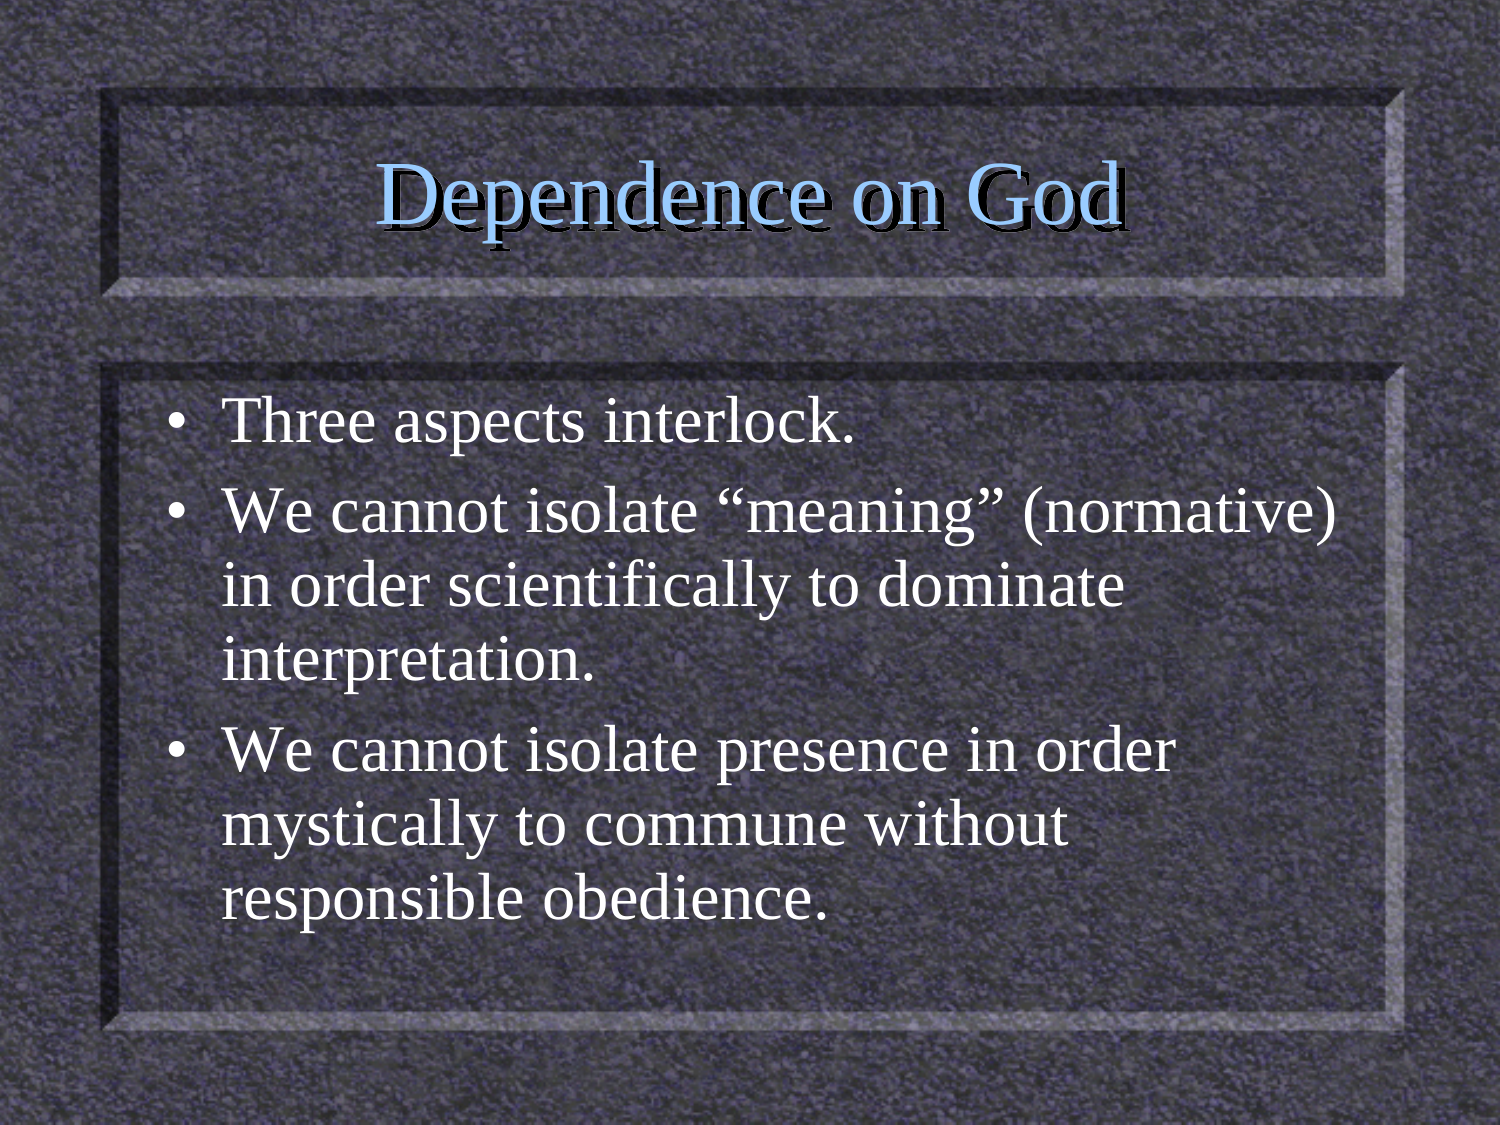

# Dependence on God
Three aspects interlock.
We cannot isolate “meaning” (normative) in order scientifically to dominate interpretation.
We cannot isolate presence in order mystically to commune without responsible obedience.